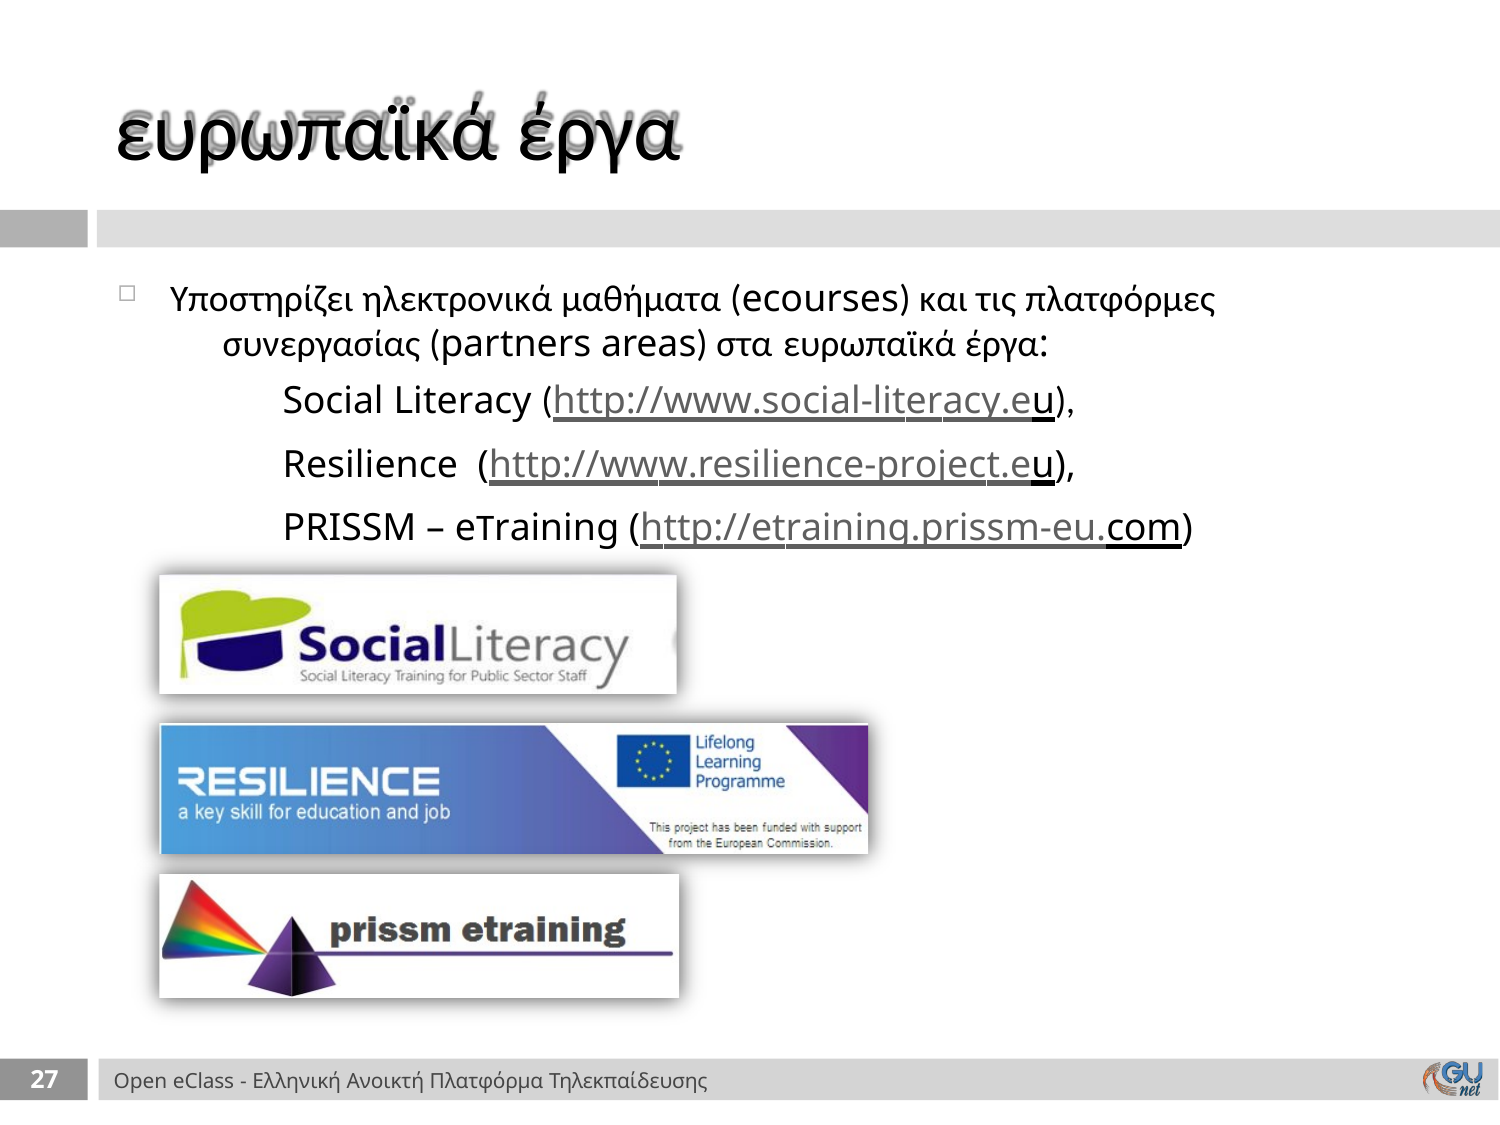

# ευρωπαϊκά έργα
Υποστηρίζει ηλεκτρονικά μαθήματα (ecourses) και τις πλατφόρμες συνεργασίας (partners areas) στα ευρωπαϊκά έργα:
Social Literacy (http://www.social-literacy.eu),
Resilience (http://www.resilience-project.eu),
PRISSM – eΤraining (http://etraining.prissm-eu.com)
27
Open eClass - Ελληνική Ανοικτή Πλατφόρμα Τηλεκπαίδευσης